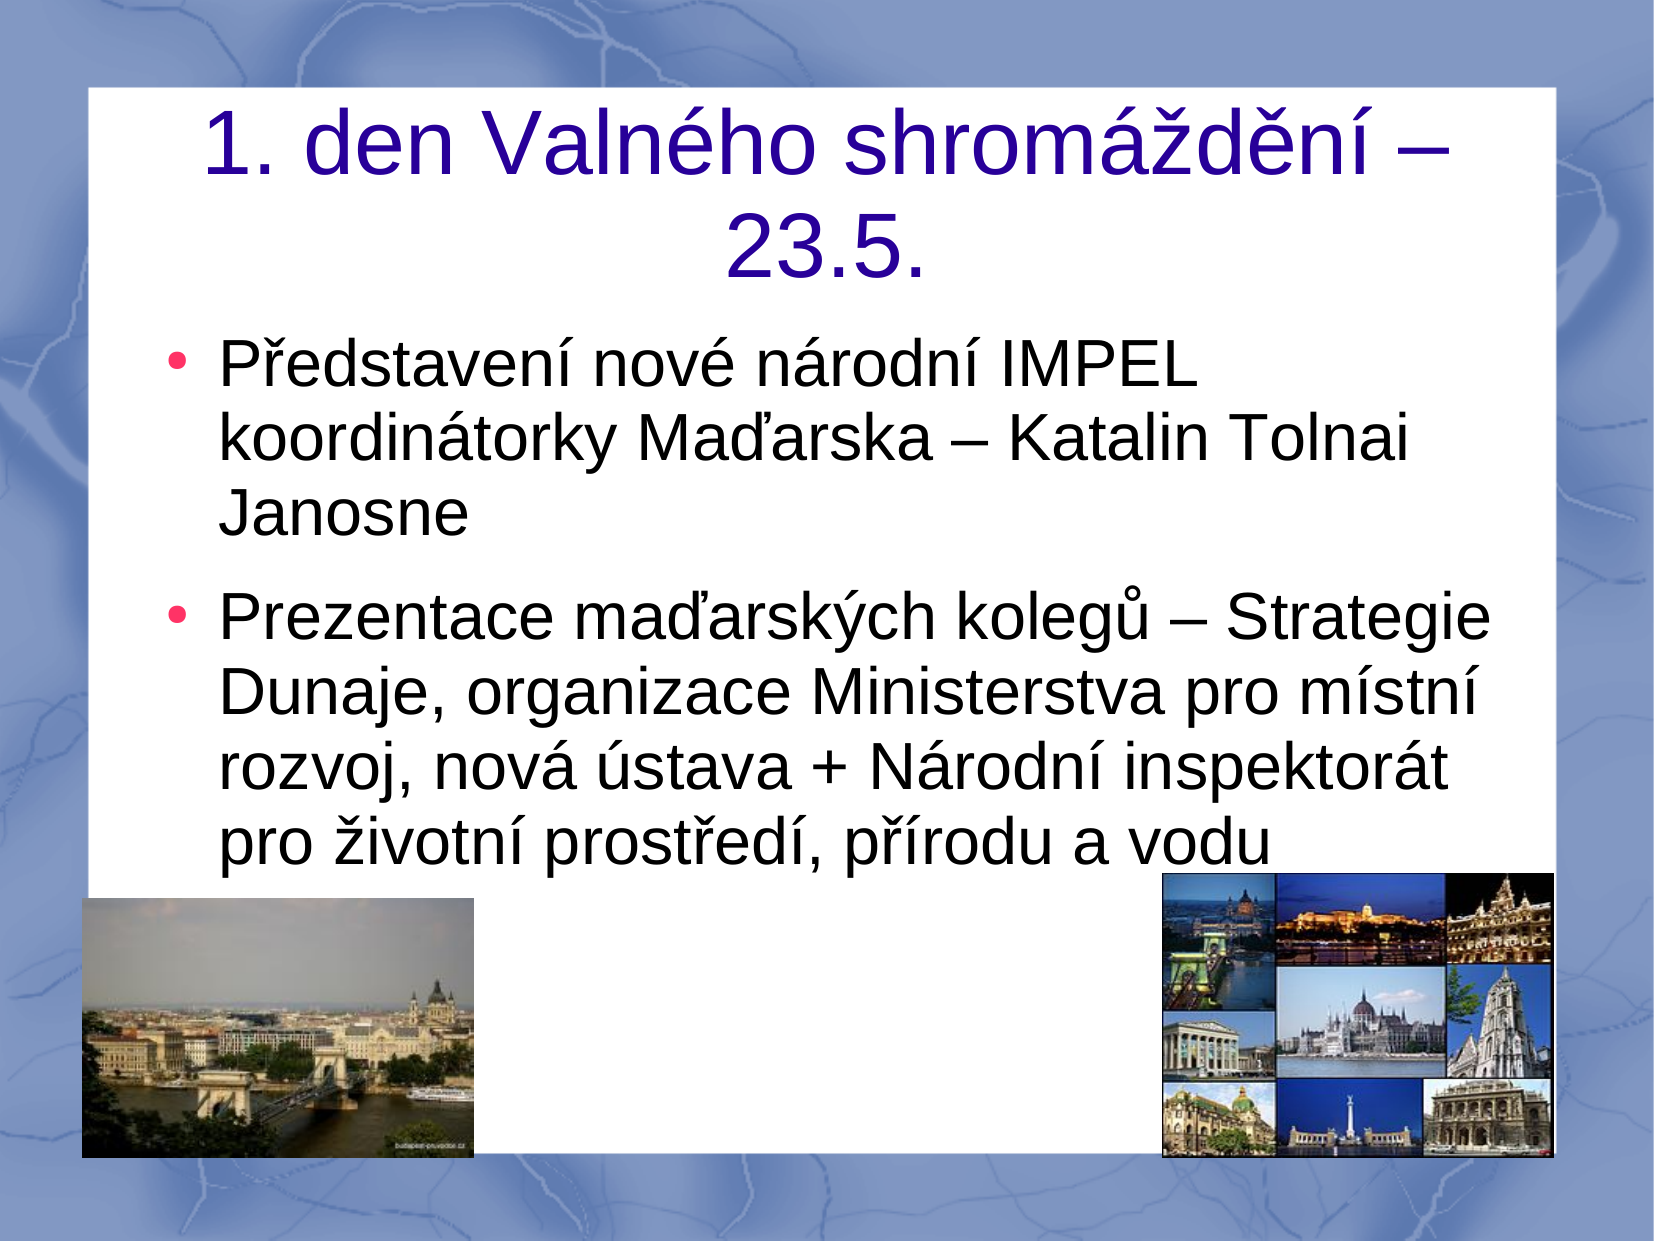

# 1. den Valného shromáždění – 23.5.
Představení nové národní IMPEL koordinátorky Maďarska – Katalin Tolnai Janosne
Prezentace maďarských kolegů – Strategie Dunaje, organizace Ministerstva pro místní rozvoj, nová ústava + Národní inspektorát pro životní prostředí, přírodu a vodu